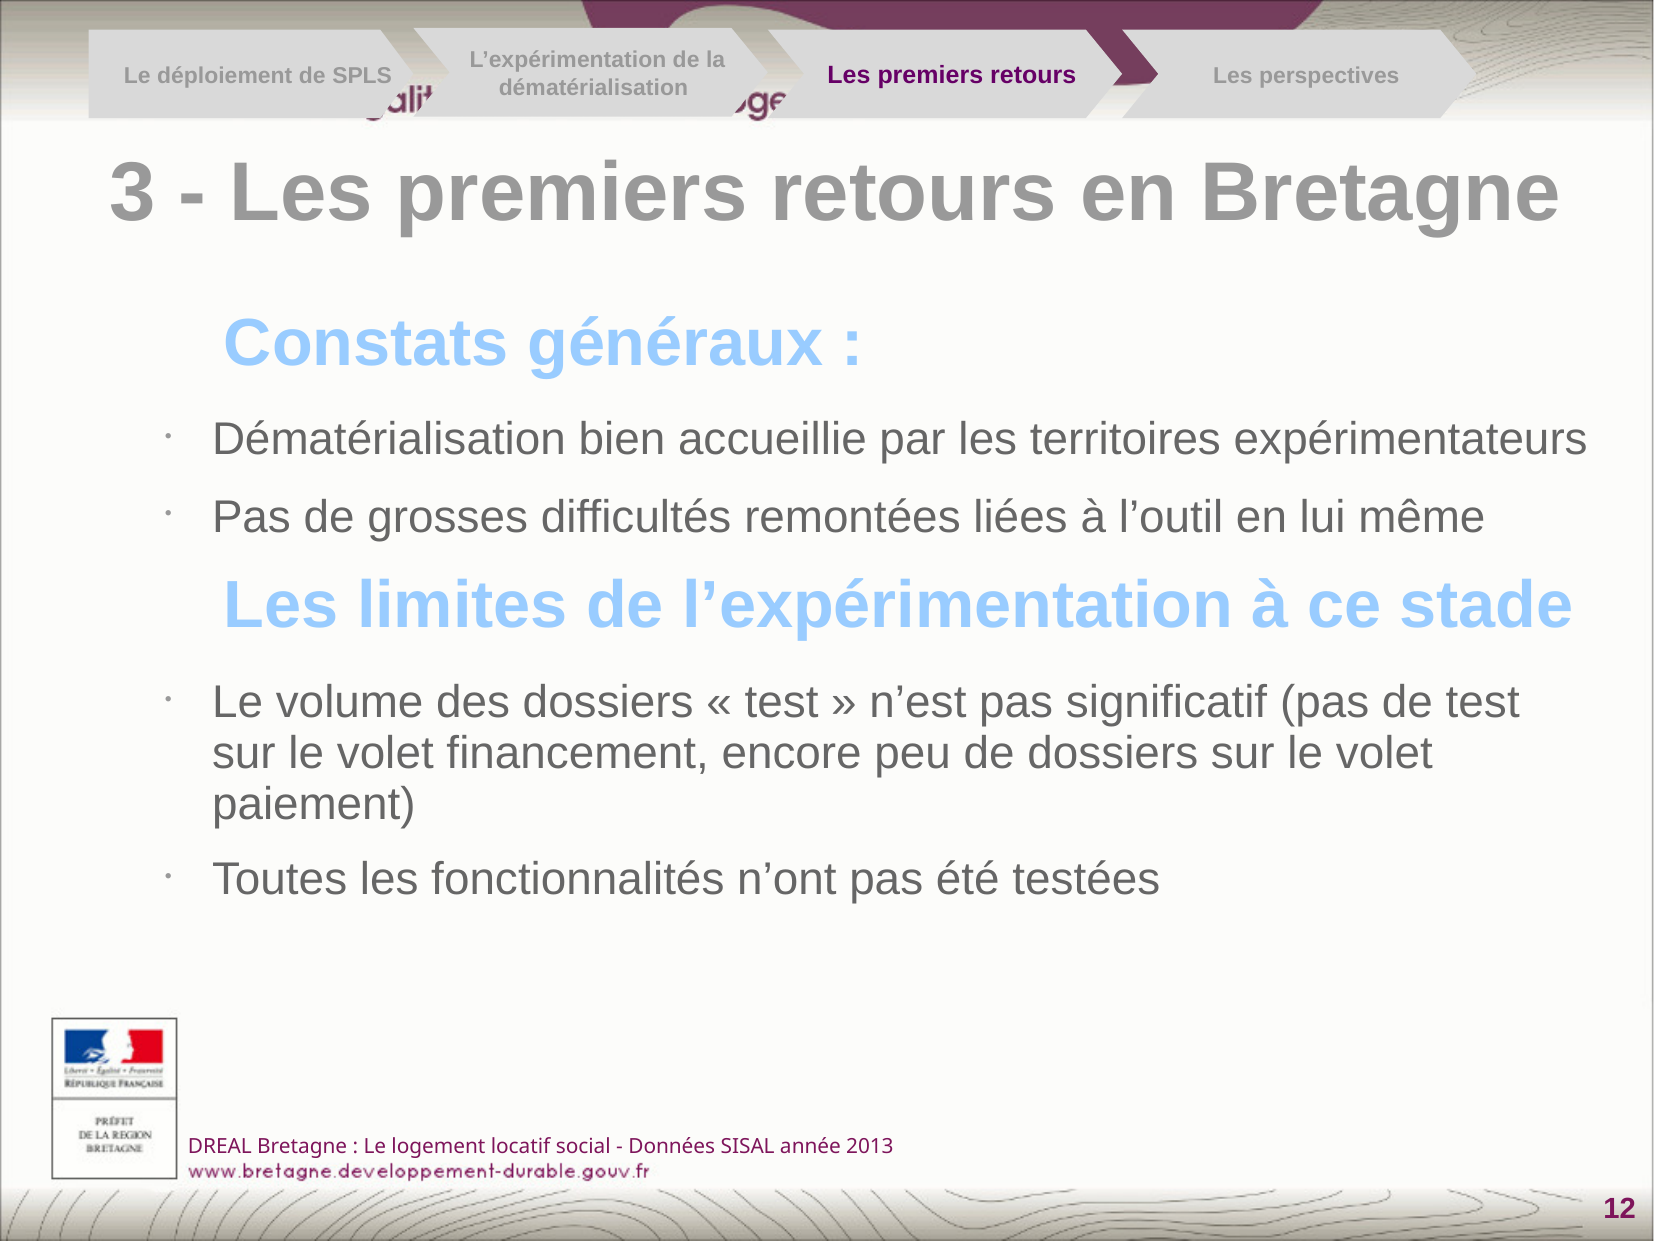

L’expérimentation de la dématérialisation
Le déploiement de SPLS
Les premiers retours
Les perspectives
# 3 - Les premiers retours en Bretagne
Constats généraux :
Dématérialisation bien accueillie par les territoires expérimentateurs
Pas de grosses difficultés remontées liées à l’outil en lui même
Les limites de l’expérimentation à ce stade
Le volume des dossiers « test » n’est pas significatif (pas de test sur le volet financement, encore peu de dossiers sur le volet paiement)
Toutes les fonctionnalités n’ont pas été testées
DREAL Bretagne : Le logement locatif social - Données SISAL année 2013